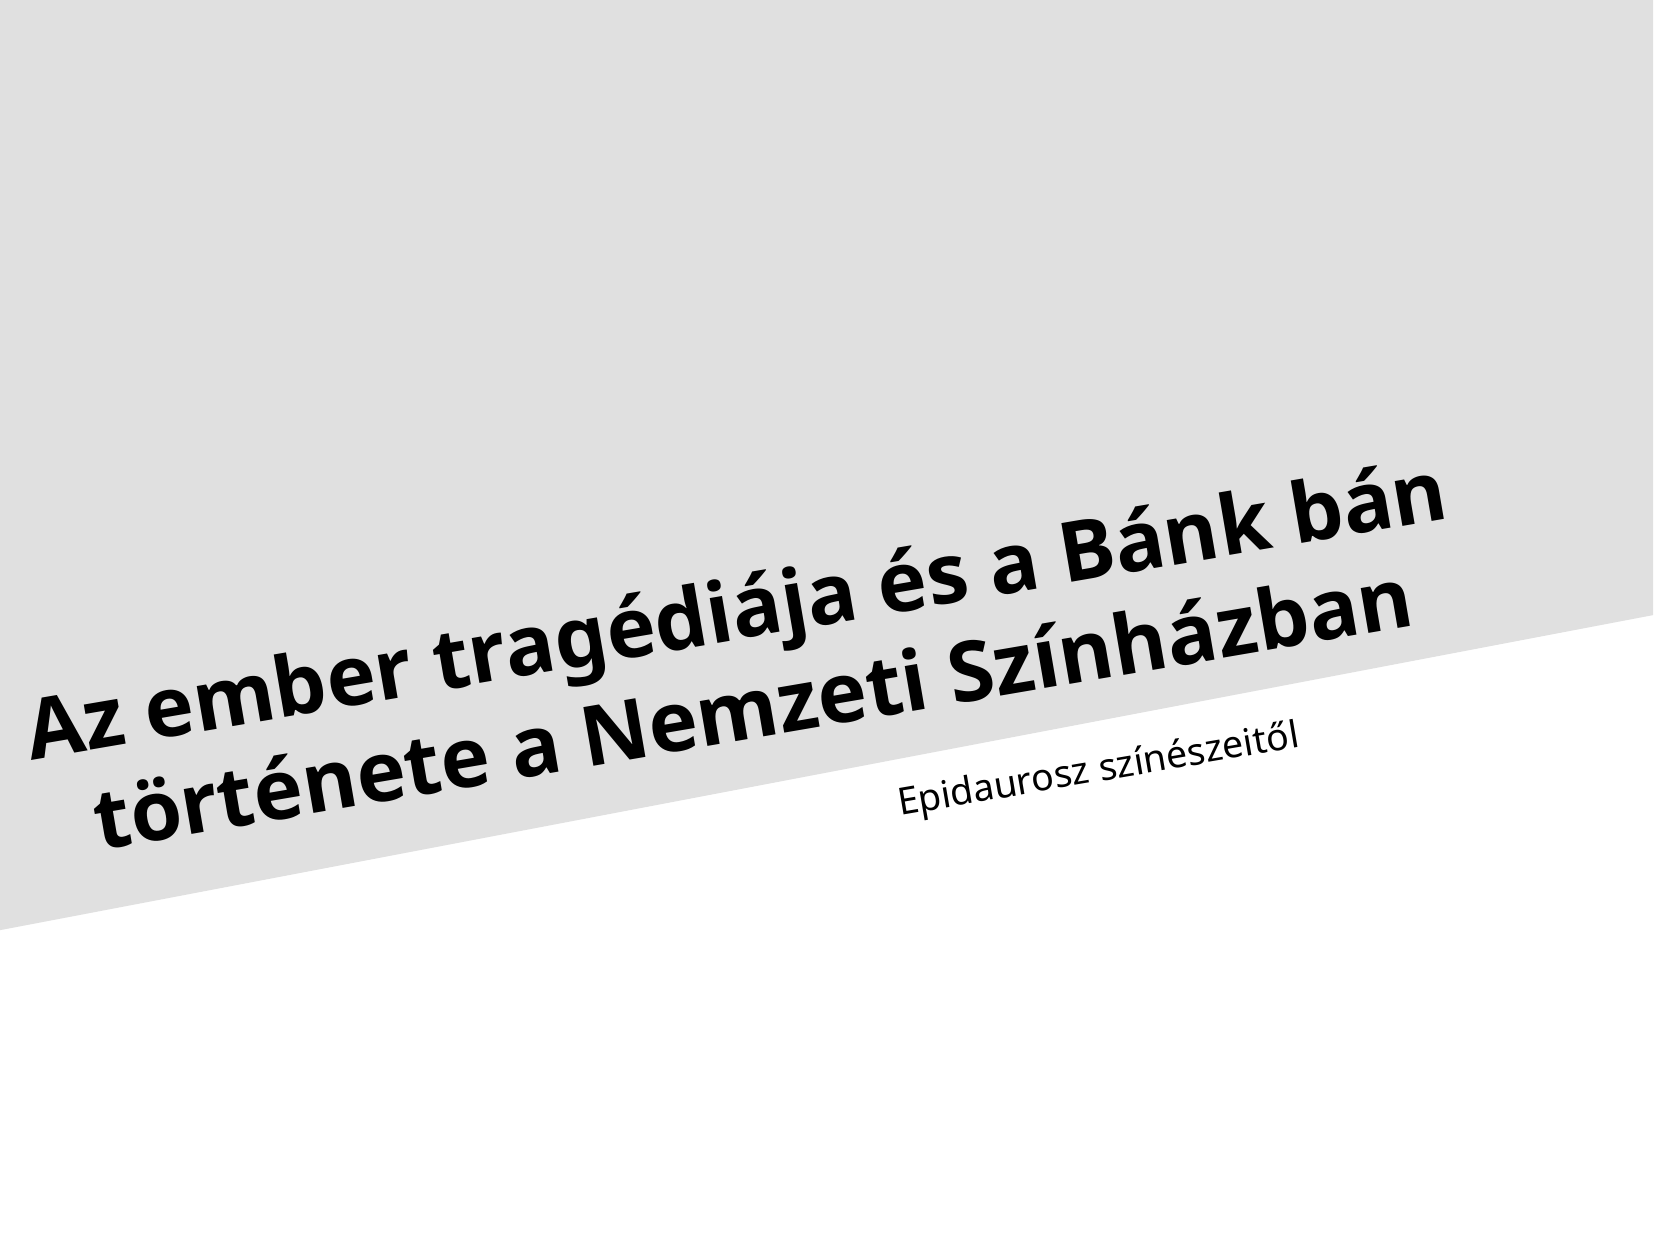

# Az ember tragédiája és a Bánk bán története a Nemzeti Színházban
Epidaurosz színészeitől